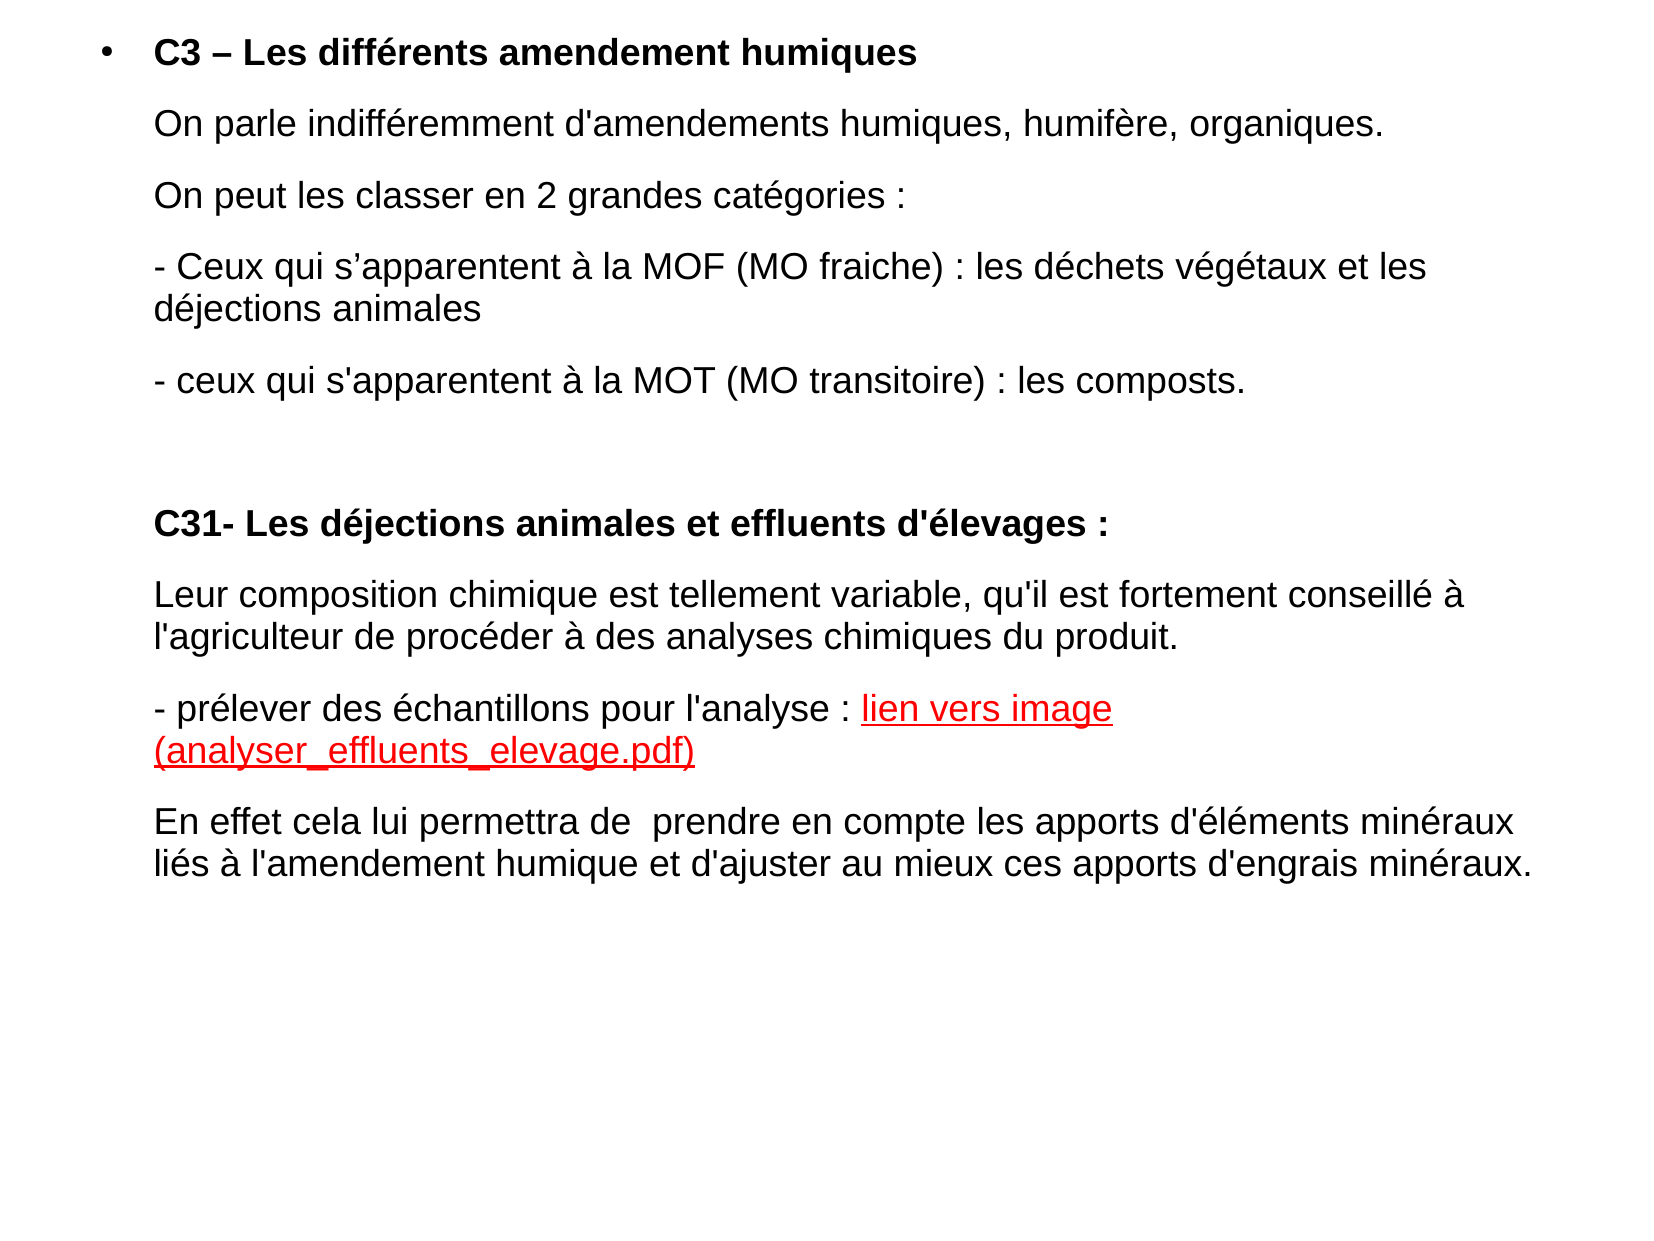

# C3 – Les différents amendement humiques
On parle indifféremment d'amendements humiques, humifère, organiques.
On peut les classer en 2 grandes catégories :
- Ceux qui s’apparentent à la MOF (MO fraiche) : les déchets végétaux et les déjections animales
- ceux qui s'apparentent à la MOT (MO transitoire) : les composts.
C31- Les déjections animales et effluents d'élevages :
Leur composition chimique est tellement variable, qu'il est fortement conseillé à l'agriculteur de procéder à des analyses chimiques du produit.
- prélever des échantillons pour l'analyse : lien vers image (analyser_effluents_elevage.pdf)
En effet cela lui permettra de prendre en compte les apports d'éléments minéraux liés à l'amendement humique et d'ajuster au mieux ces apports d'engrais minéraux.